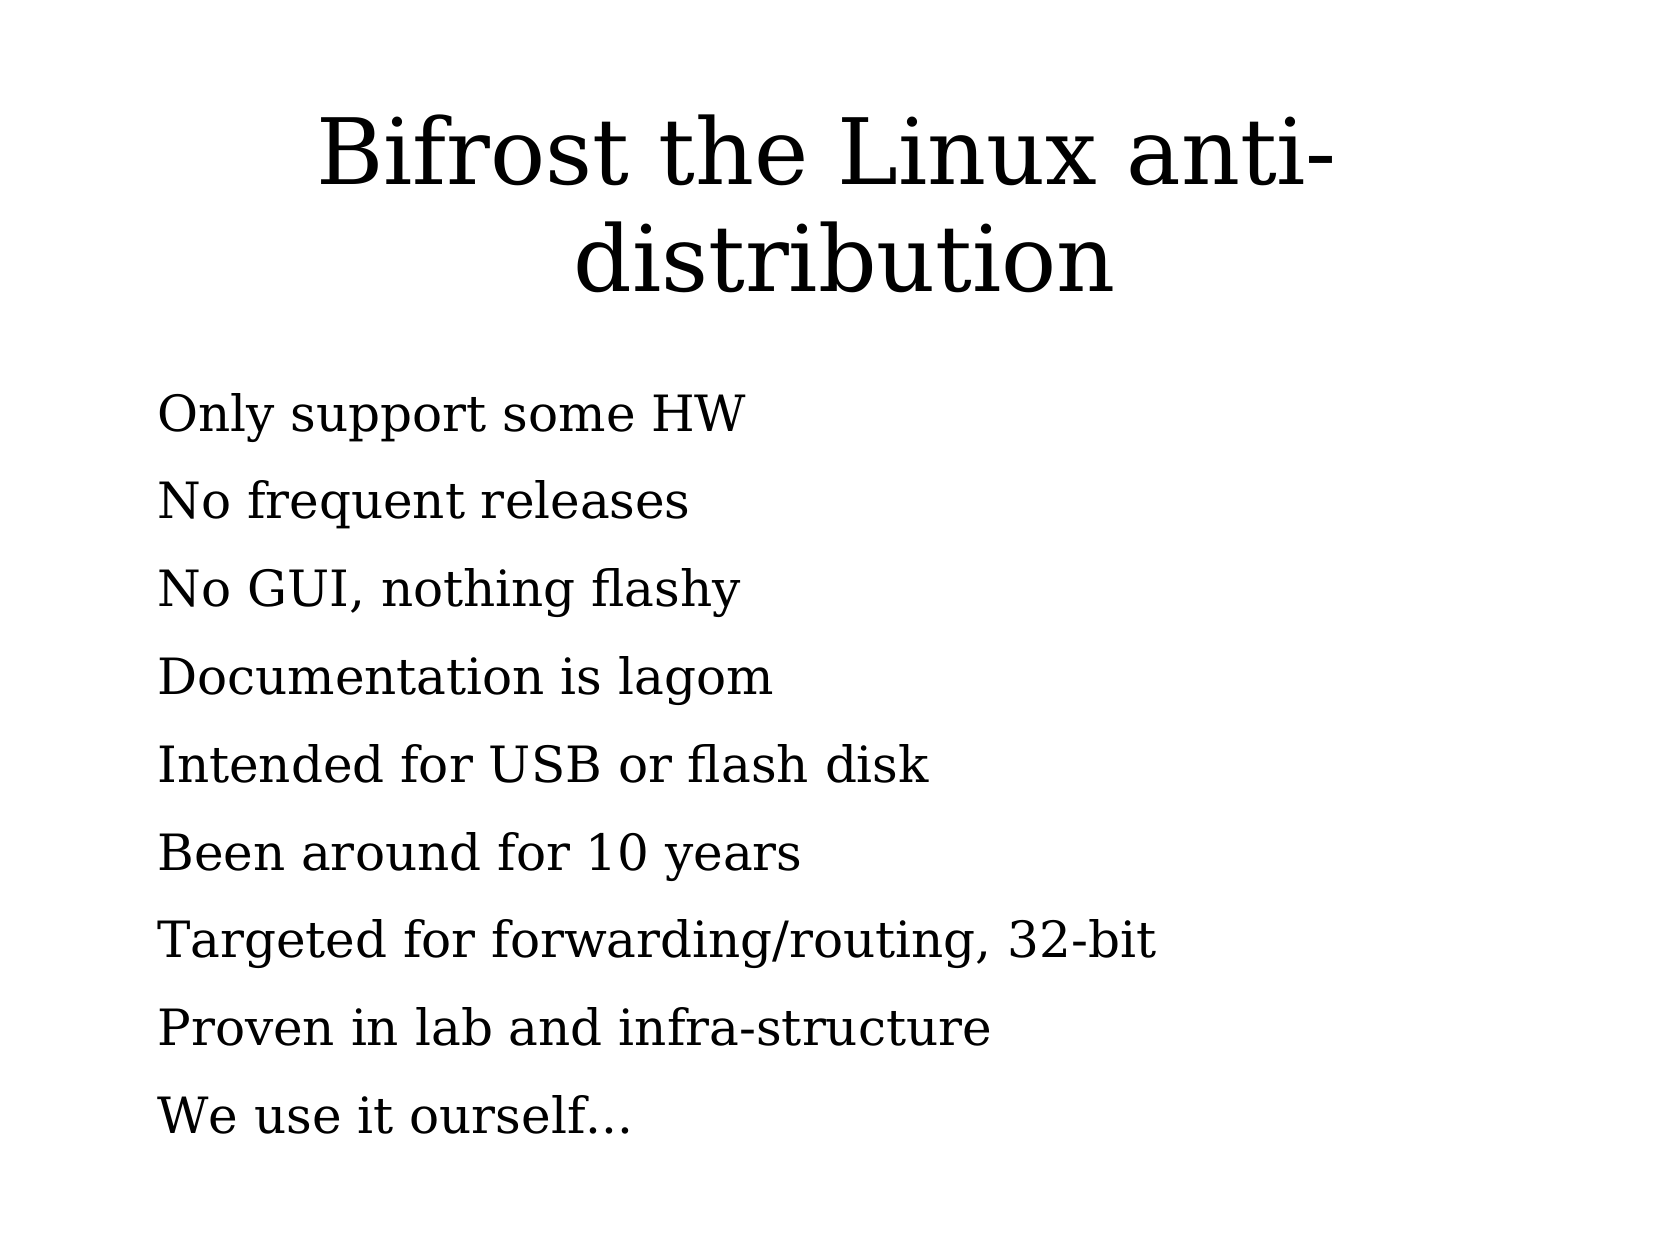

# Bifrost the Linux anti-distribution
Only support some HW
No frequent releases
No GUI, nothing flashy
Documentation is lagom
Intended for USB or flash disk
Been around for 10 years
Targeted for forwarding/routing, 32-bit
Proven in lab and infra-structure
We use it ourself...